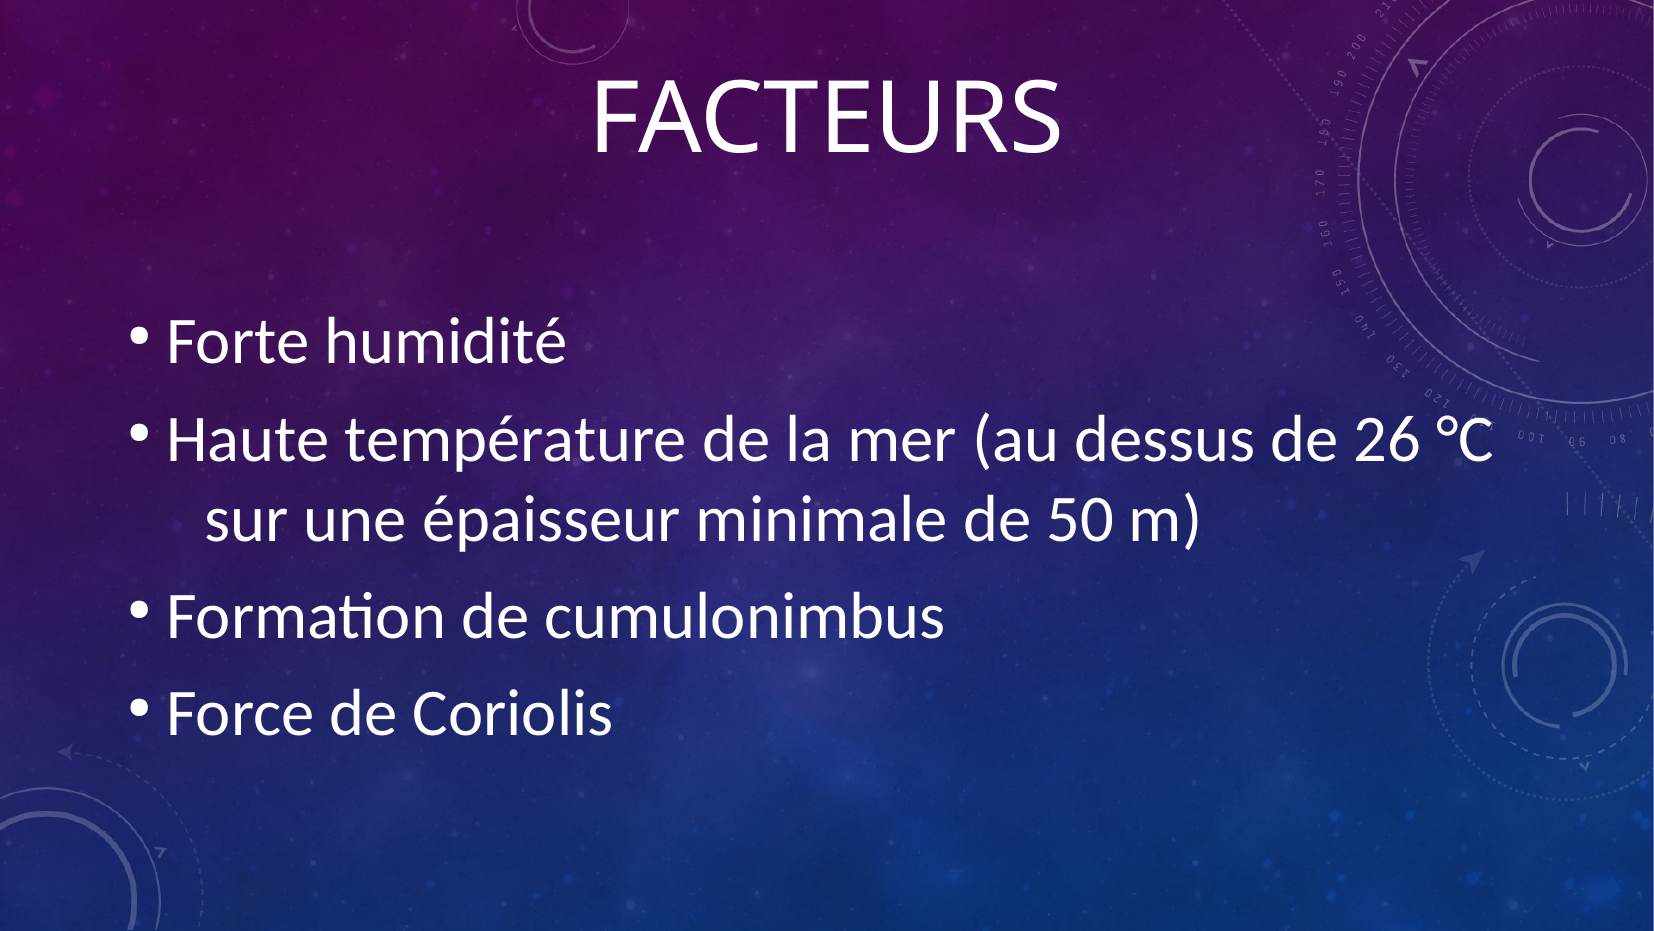

# FACTEURS
Forte humidité
Haute température de la mer (au dessus de 26 °C sur une épaisseur minimale de 50 m)
Formation de cumulonimbus
Force de Coriolis